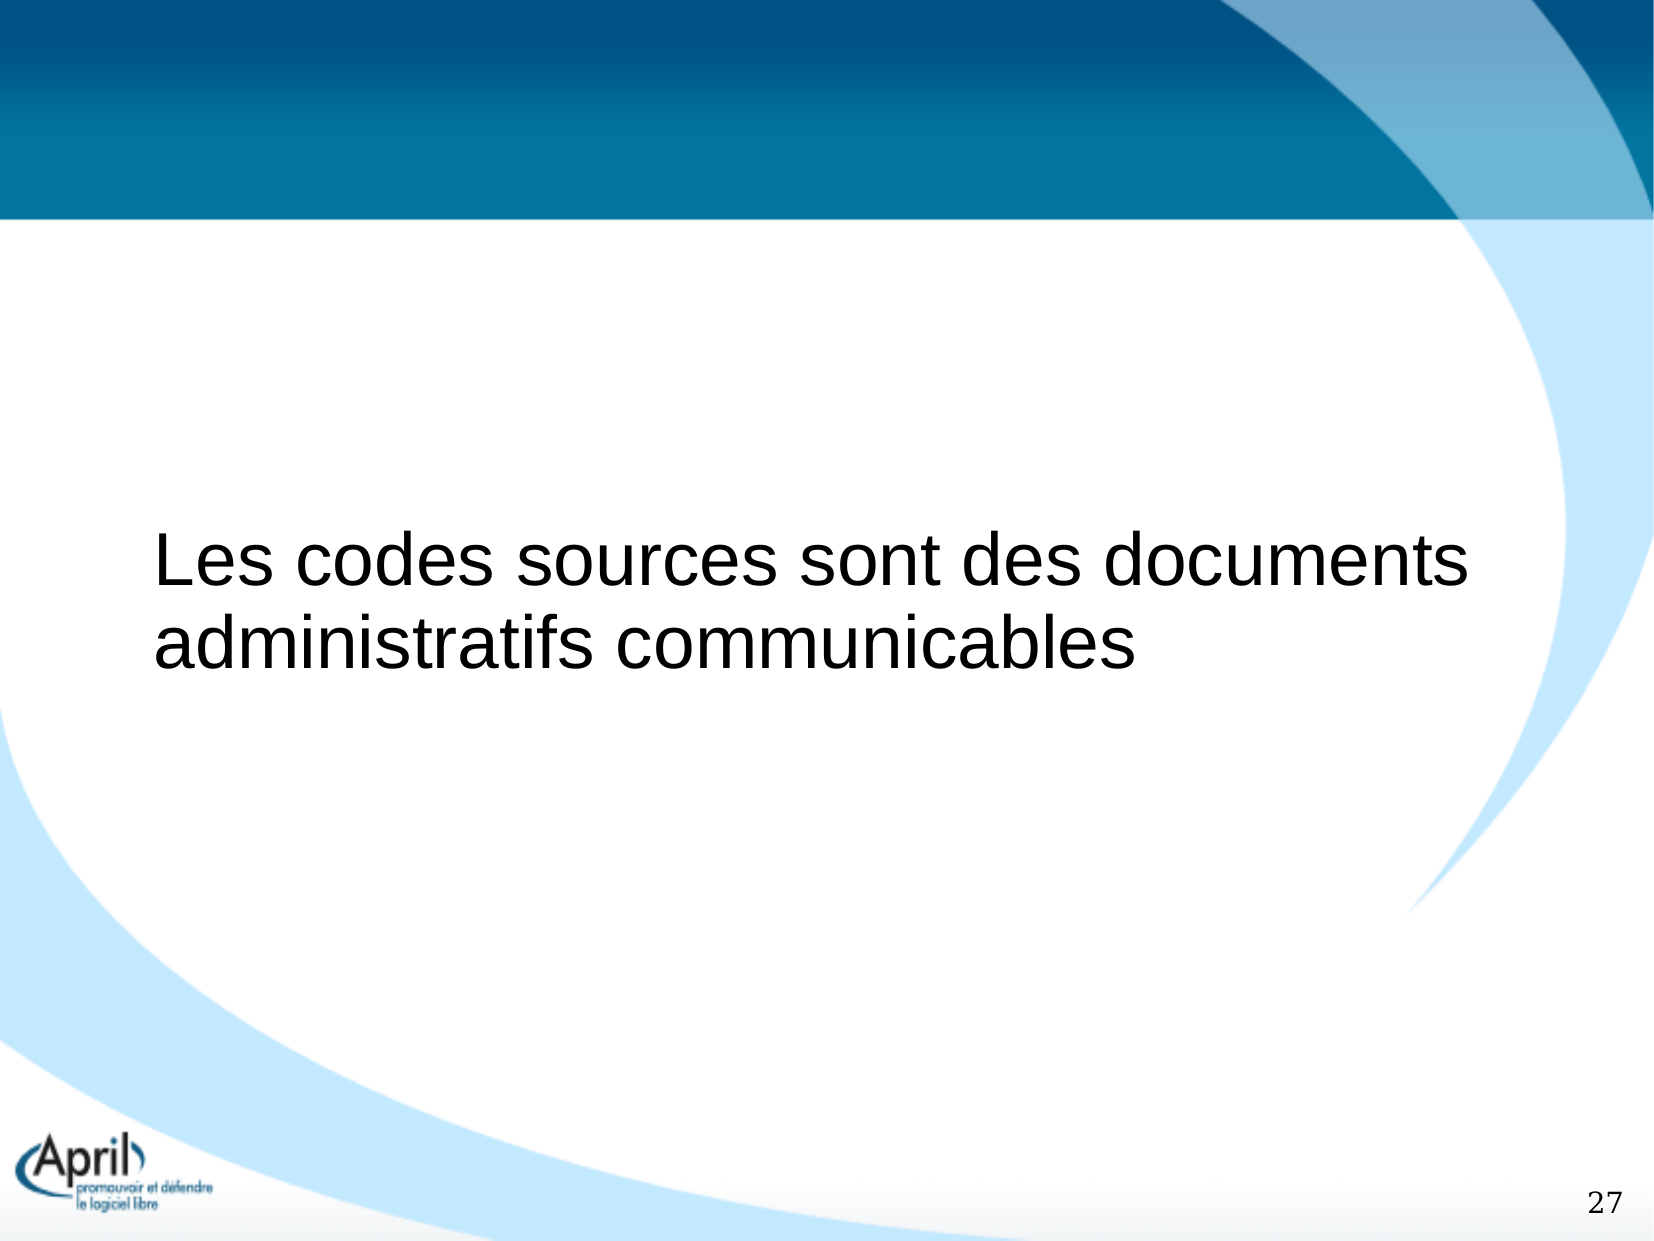

#
Les codes sources sont des documents administratifs communicables
27